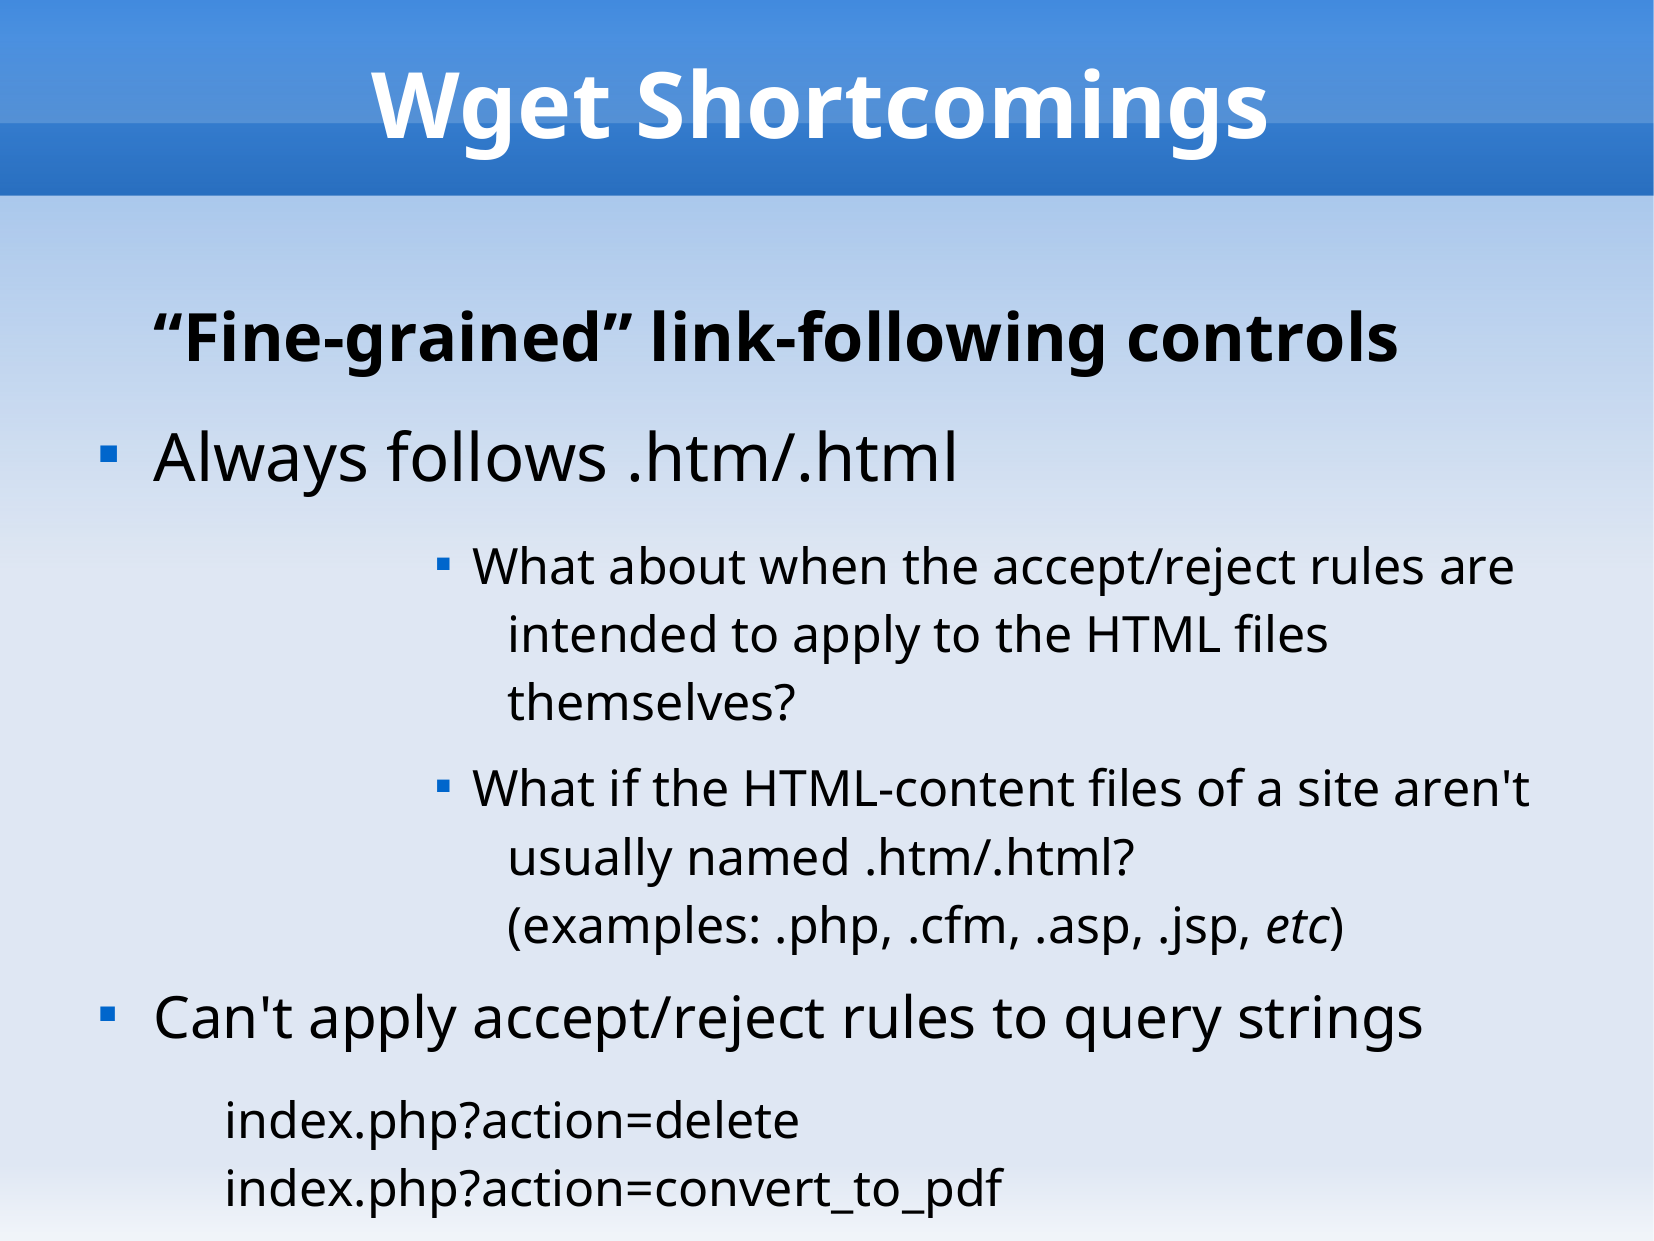

# Wget Shortcomings
“Fine-grained” link-following controls
Always follows .htm/.html
What about when the accept/reject rules are intended to apply to the HTML ﬁles themselves?
What if the HTML-content ﬁles of a site aren't usually named .htm/.html? (examples: .php, .cfm, .asp, .jsp, etc)
Can't apply accept/reject rules to query strings
index.php?action=delete
index.php?action=convert_to_pdf
Many wikis, etc, protect these links with ”nofollow”, but they shouldn't have to, and what about when we're not obeying robot exclusions?